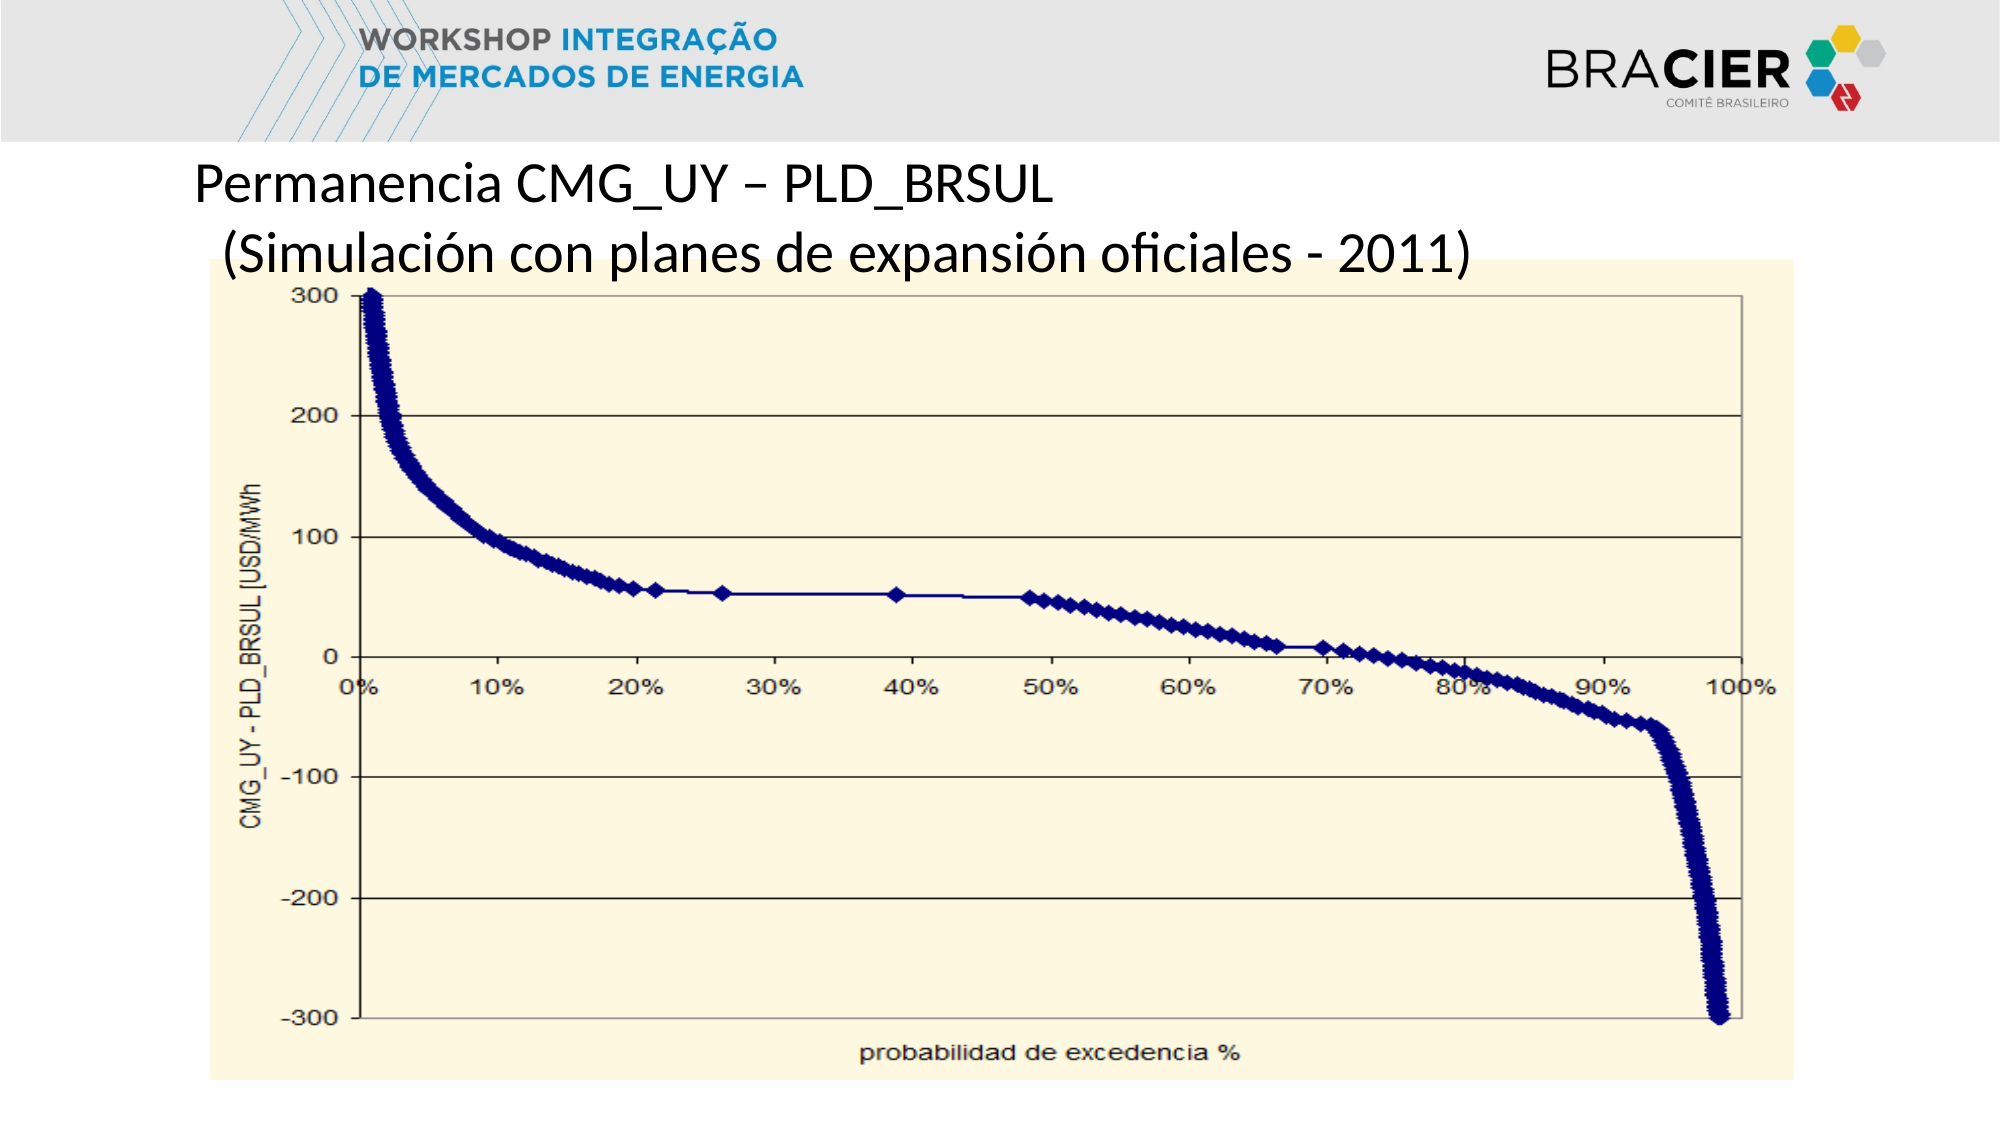

# Permanencia CMG_UY – PLD_BRSUL (Simulación con planes de expansión oficiales - 2011)